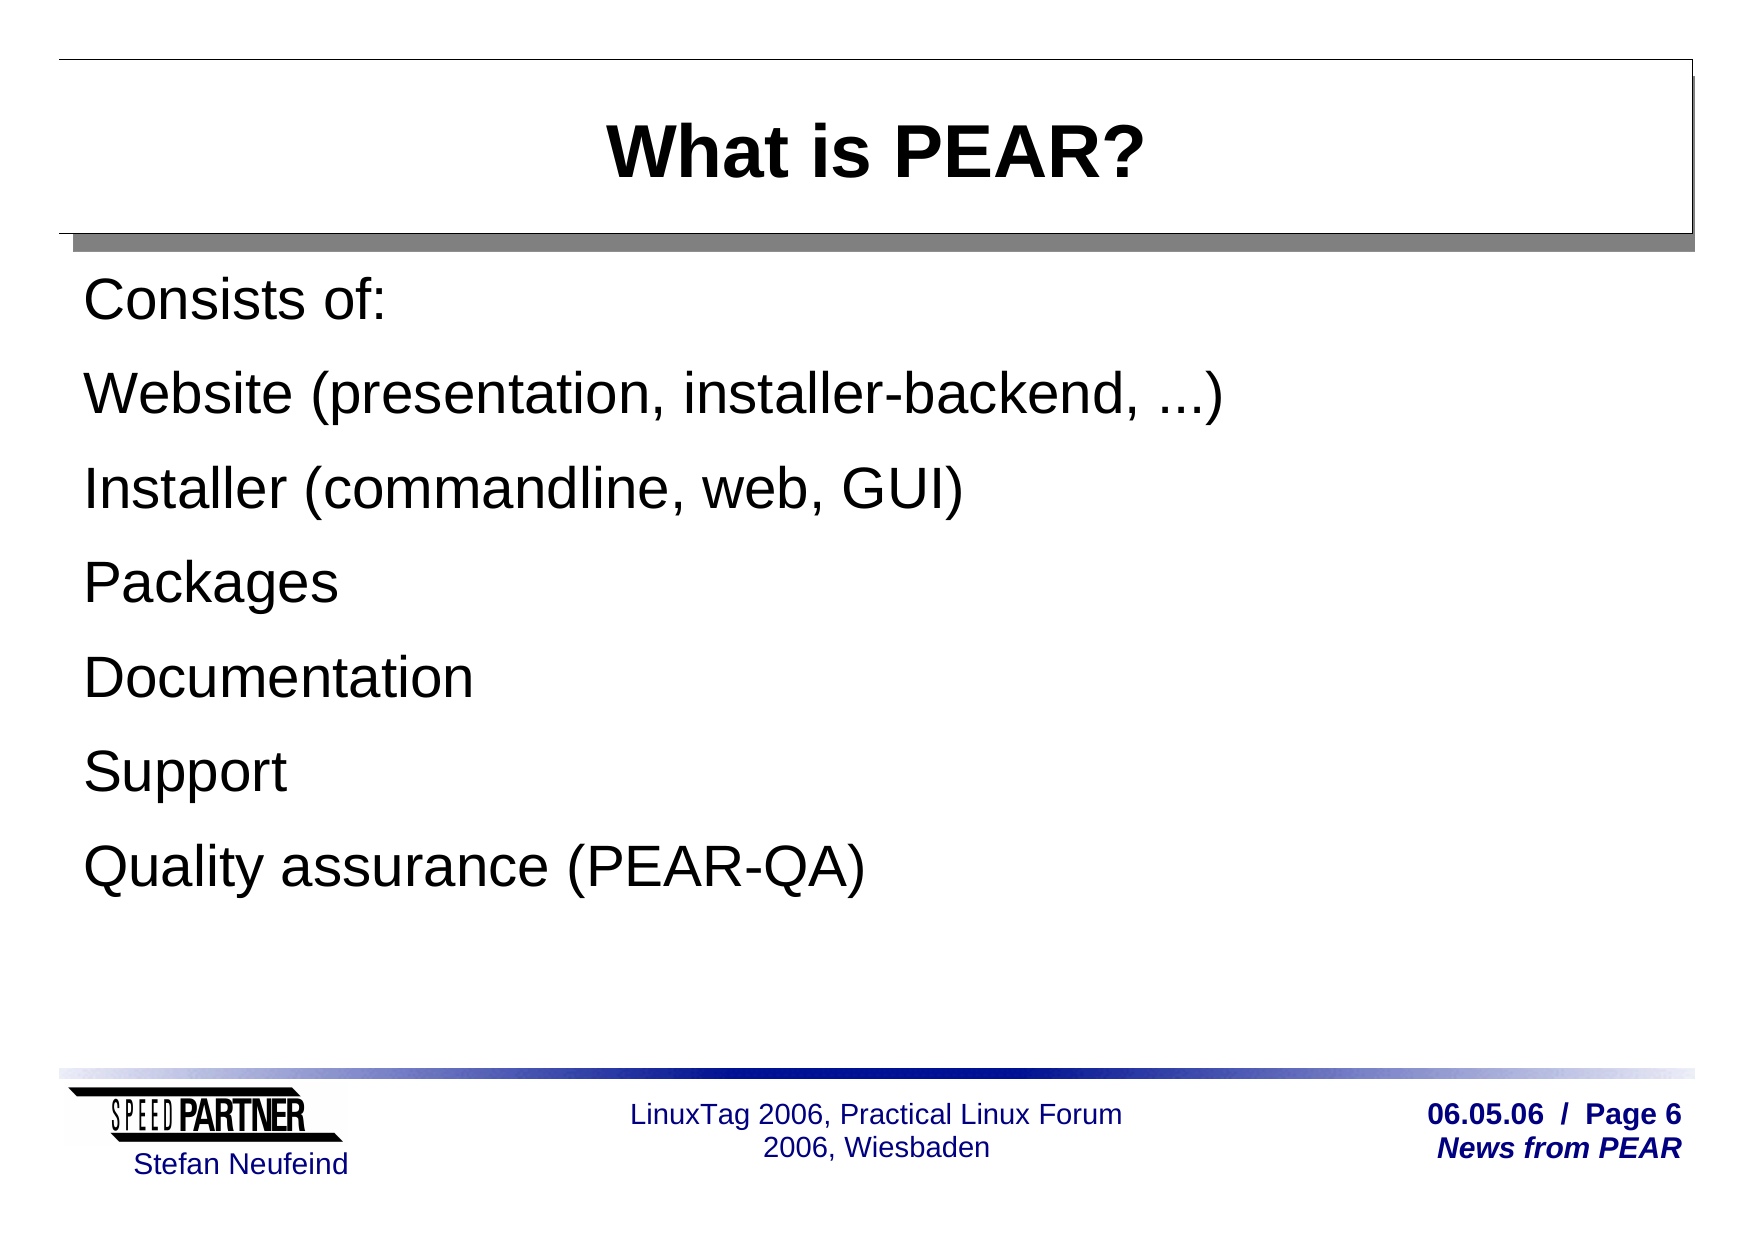

# What is PEAR?
Consists of:
Website (presentation, installer-backend, ...)
Installer (commandline, web, GUI)
Packages
Documentation
Support
Quality assurance (PEAR-QA)